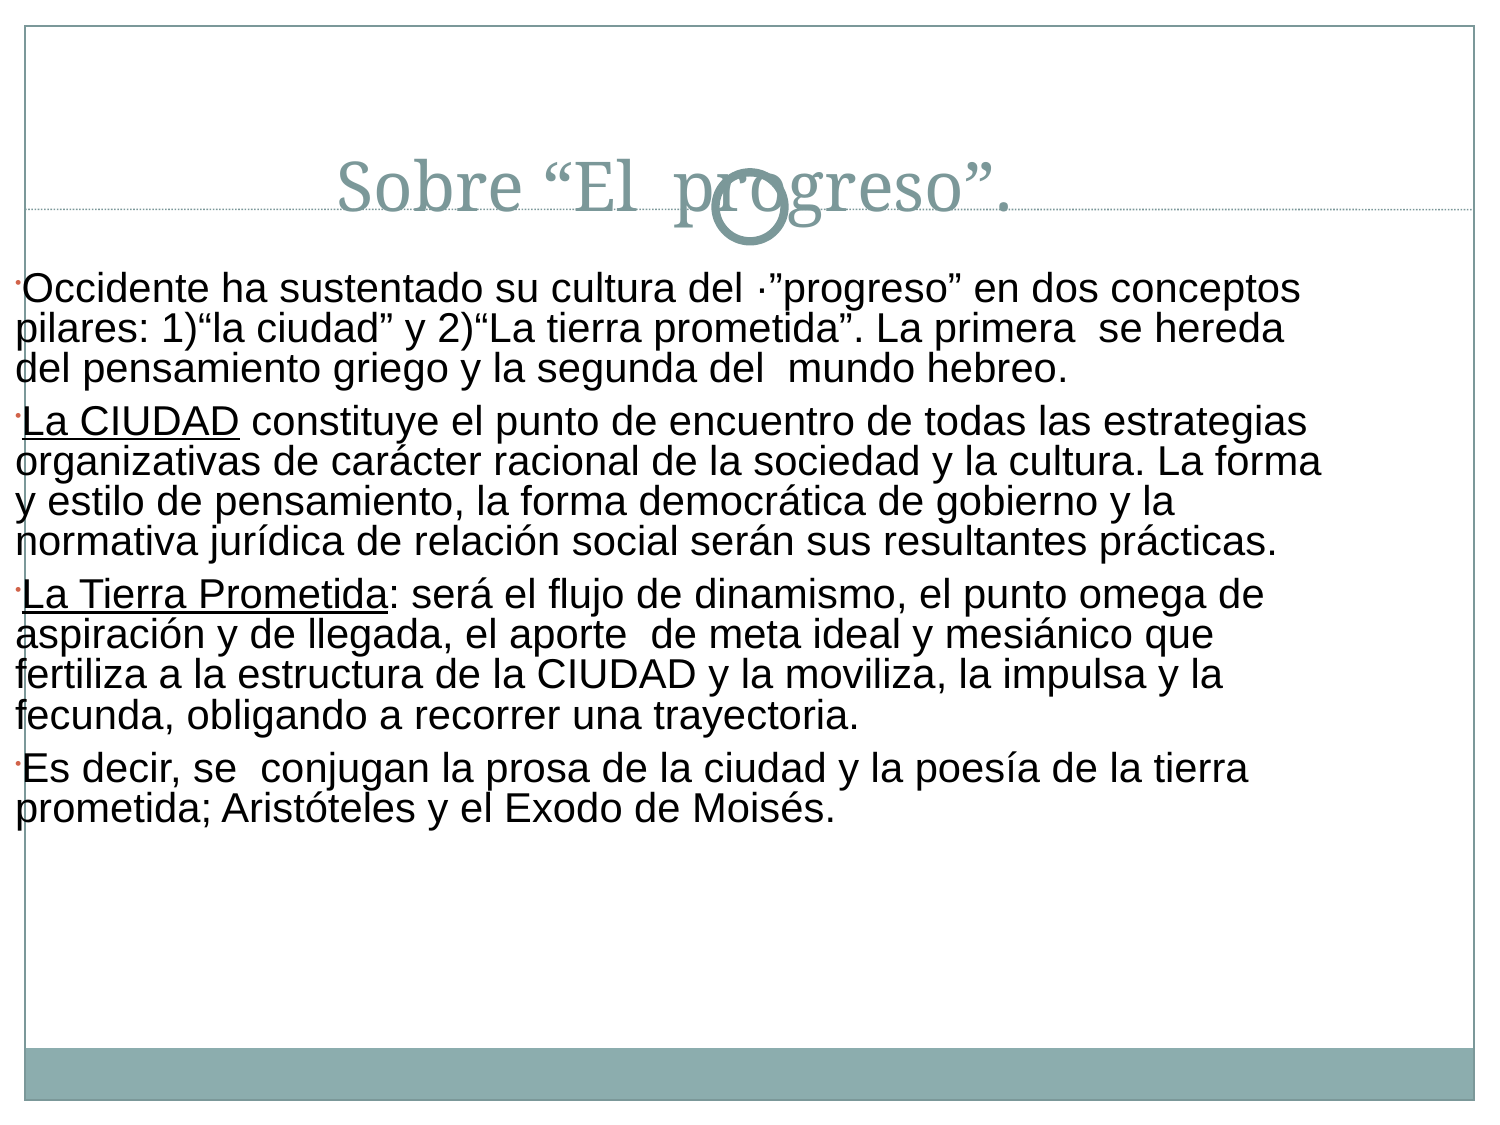

# Sobre “El progreso”.
Occidente ha sustentado su cultura del ·”progreso” en dos conceptos pilares: 1)“la ciudad” y 2)“La tierra prometida”. La primera se hereda del pensamiento griego y la segunda del mundo hebreo.
La CIUDAD constituye el punto de encuentro de todas las estrategias organizativas de carácter racional de la sociedad y la cultura. La forma y estilo de pensamiento, la forma democrática de gobierno y la normativa jurídica de relación social serán sus resultantes prácticas.
La Tierra Prometida: será el flujo de dinamismo, el punto omega de aspiración y de llegada, el aporte de meta ideal y mesiánico que fertiliza a la estructura de la CIUDAD y la moviliza, la impulsa y la fecunda, obligando a recorrer una trayectoria.
Es decir, se conjugan la prosa de la ciudad y la poesía de la tierra prometida; Aristóteles y el Exodo de Moisés.